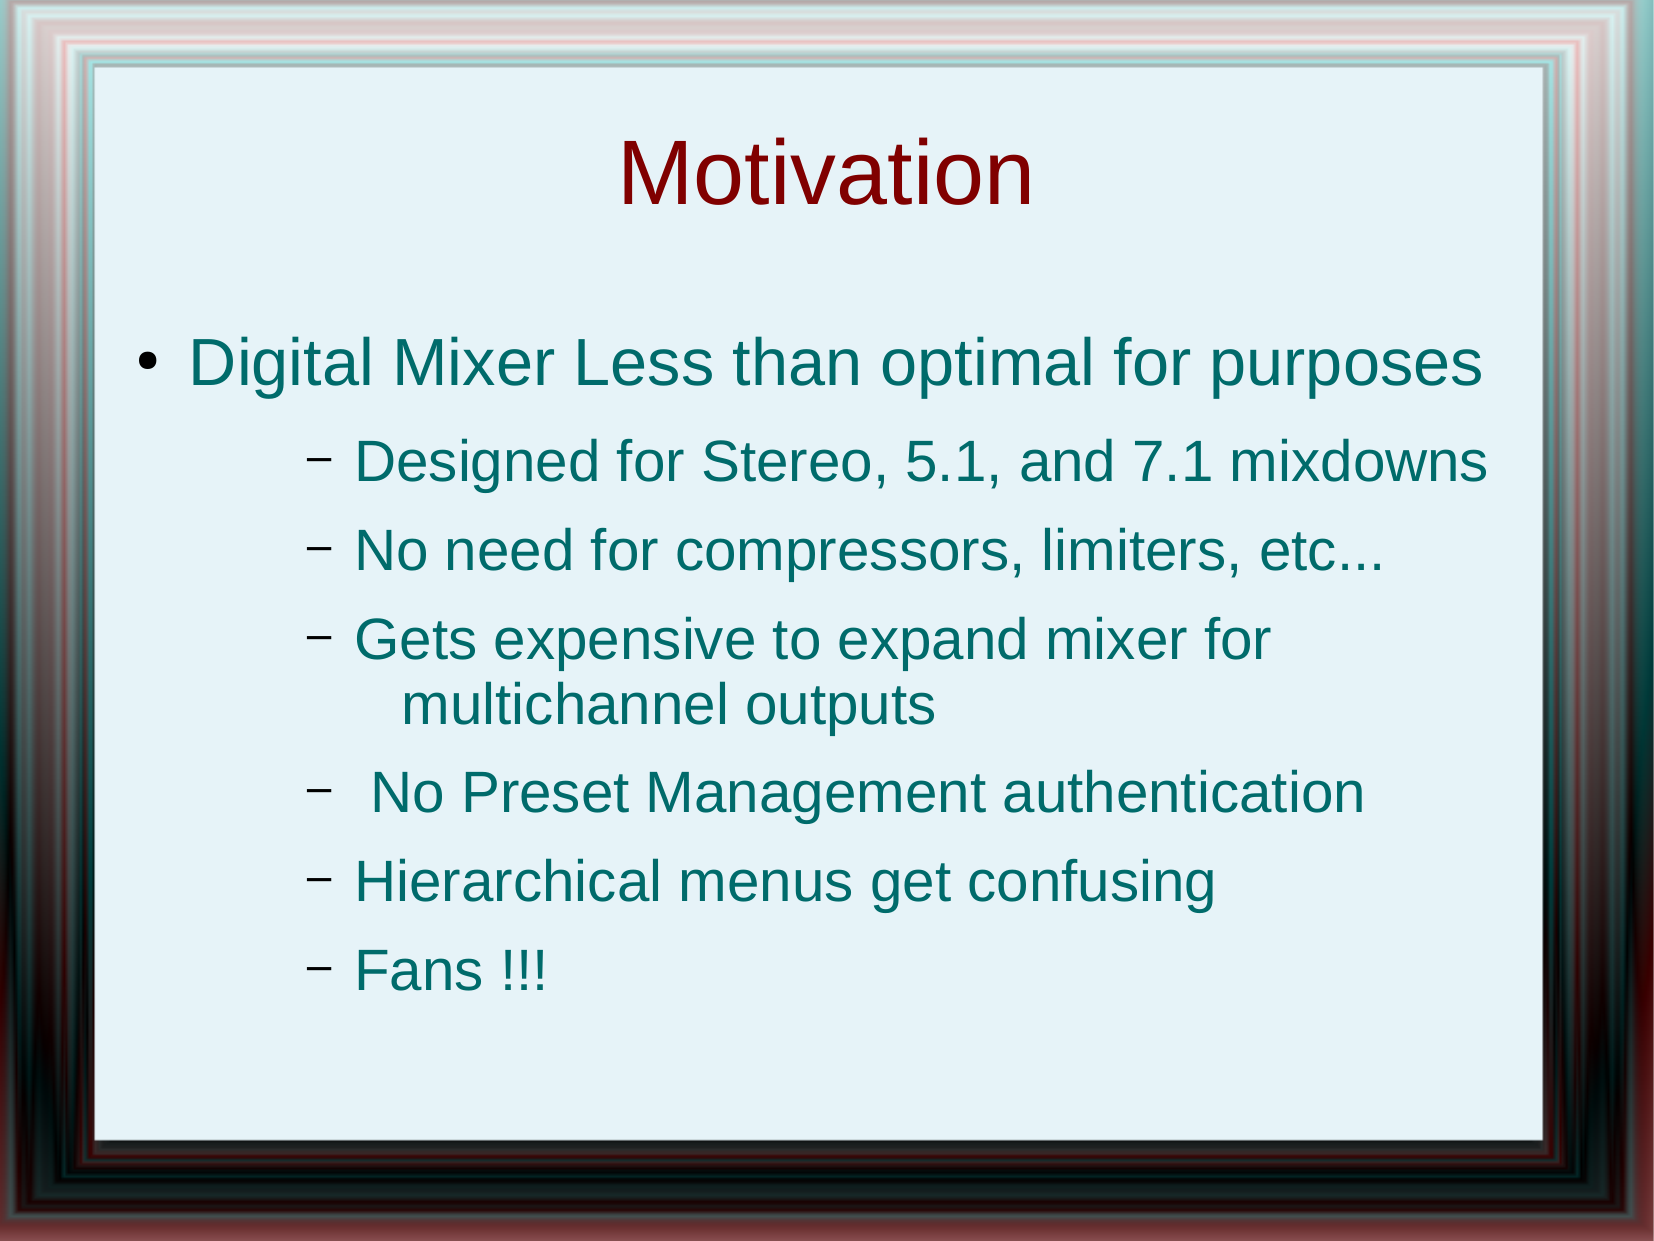

# Motivation
Digital Mixer Less than optimal for purposes
Designed for Stereo, 5.1, and 7.1 mixdowns
No need for compressors, limiters, etc...
Gets expensive to expand mixer for multichannel outputs
 No Preset Management authentication
Hierarchical menus get confusing
Fans !!!